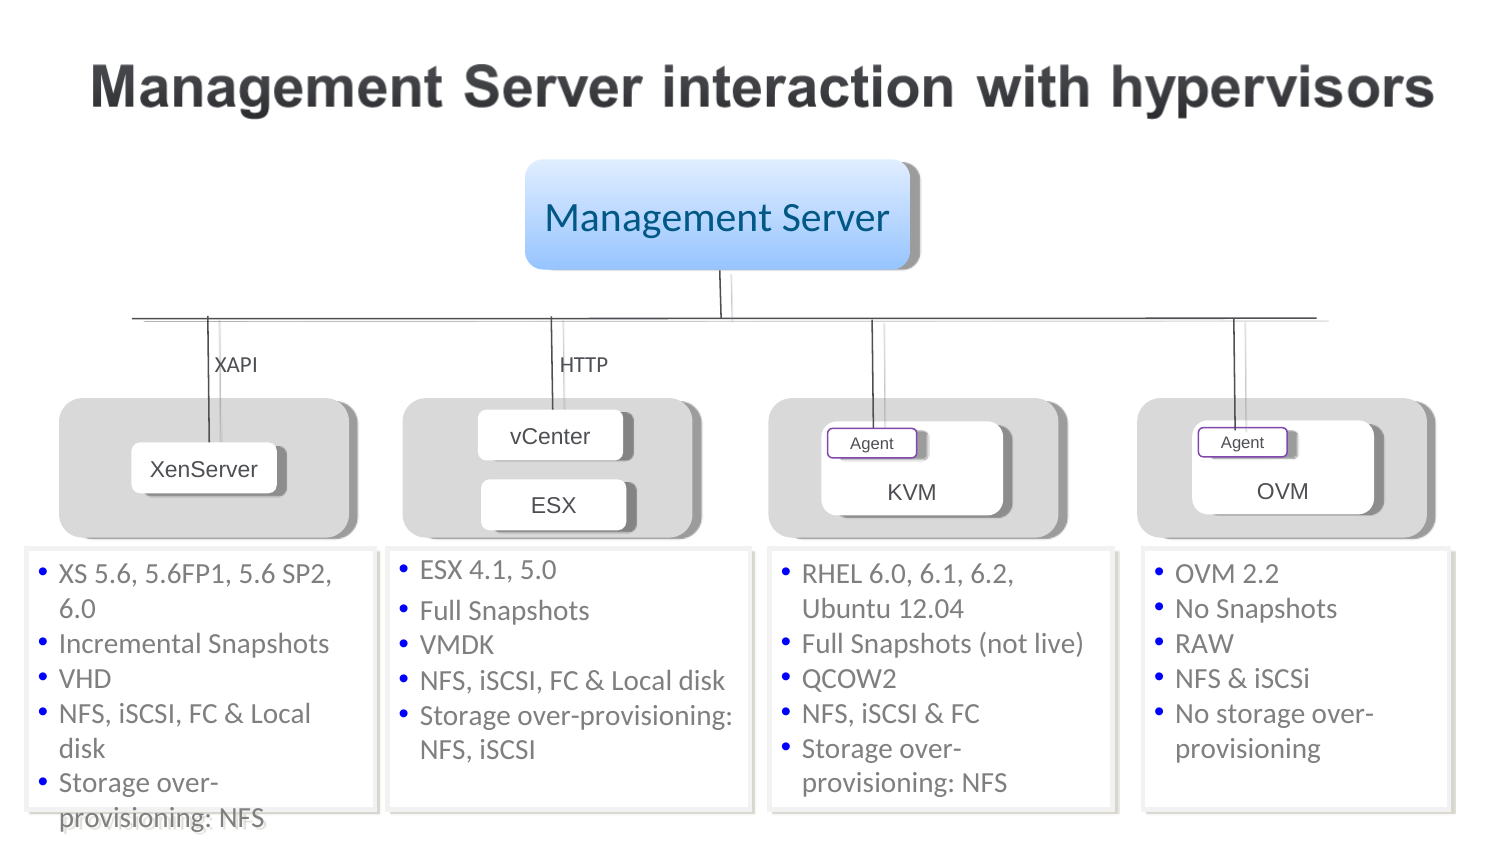

Management Server
XAPI
HTTP
vCenter
OVM
KVM
Agent
Agent
XenServer
ESX
XS 5.6, 5.6FP1, 5.6 SP2, 6.0
Incremental Snapshots
VHD
NFS, iSCSI, FC & Local disk
Storage over-provisioning: NFS
ESX 4.1, 5.0
Full Snapshots
VMDK
NFS, iSCSI, FC & Local disk
Storage over-provisioning: NFS, iSCSI
RHEL 6.0, 6.1, 6.2, Ubuntu 12.04
Full Snapshots (not live)
QCOW2
NFS, iSCSI & FC
Storage over-provisioning: NFS
OVM 2.2
No Snapshots
RAW
NFS & iSCSi
No storage over-provisioning